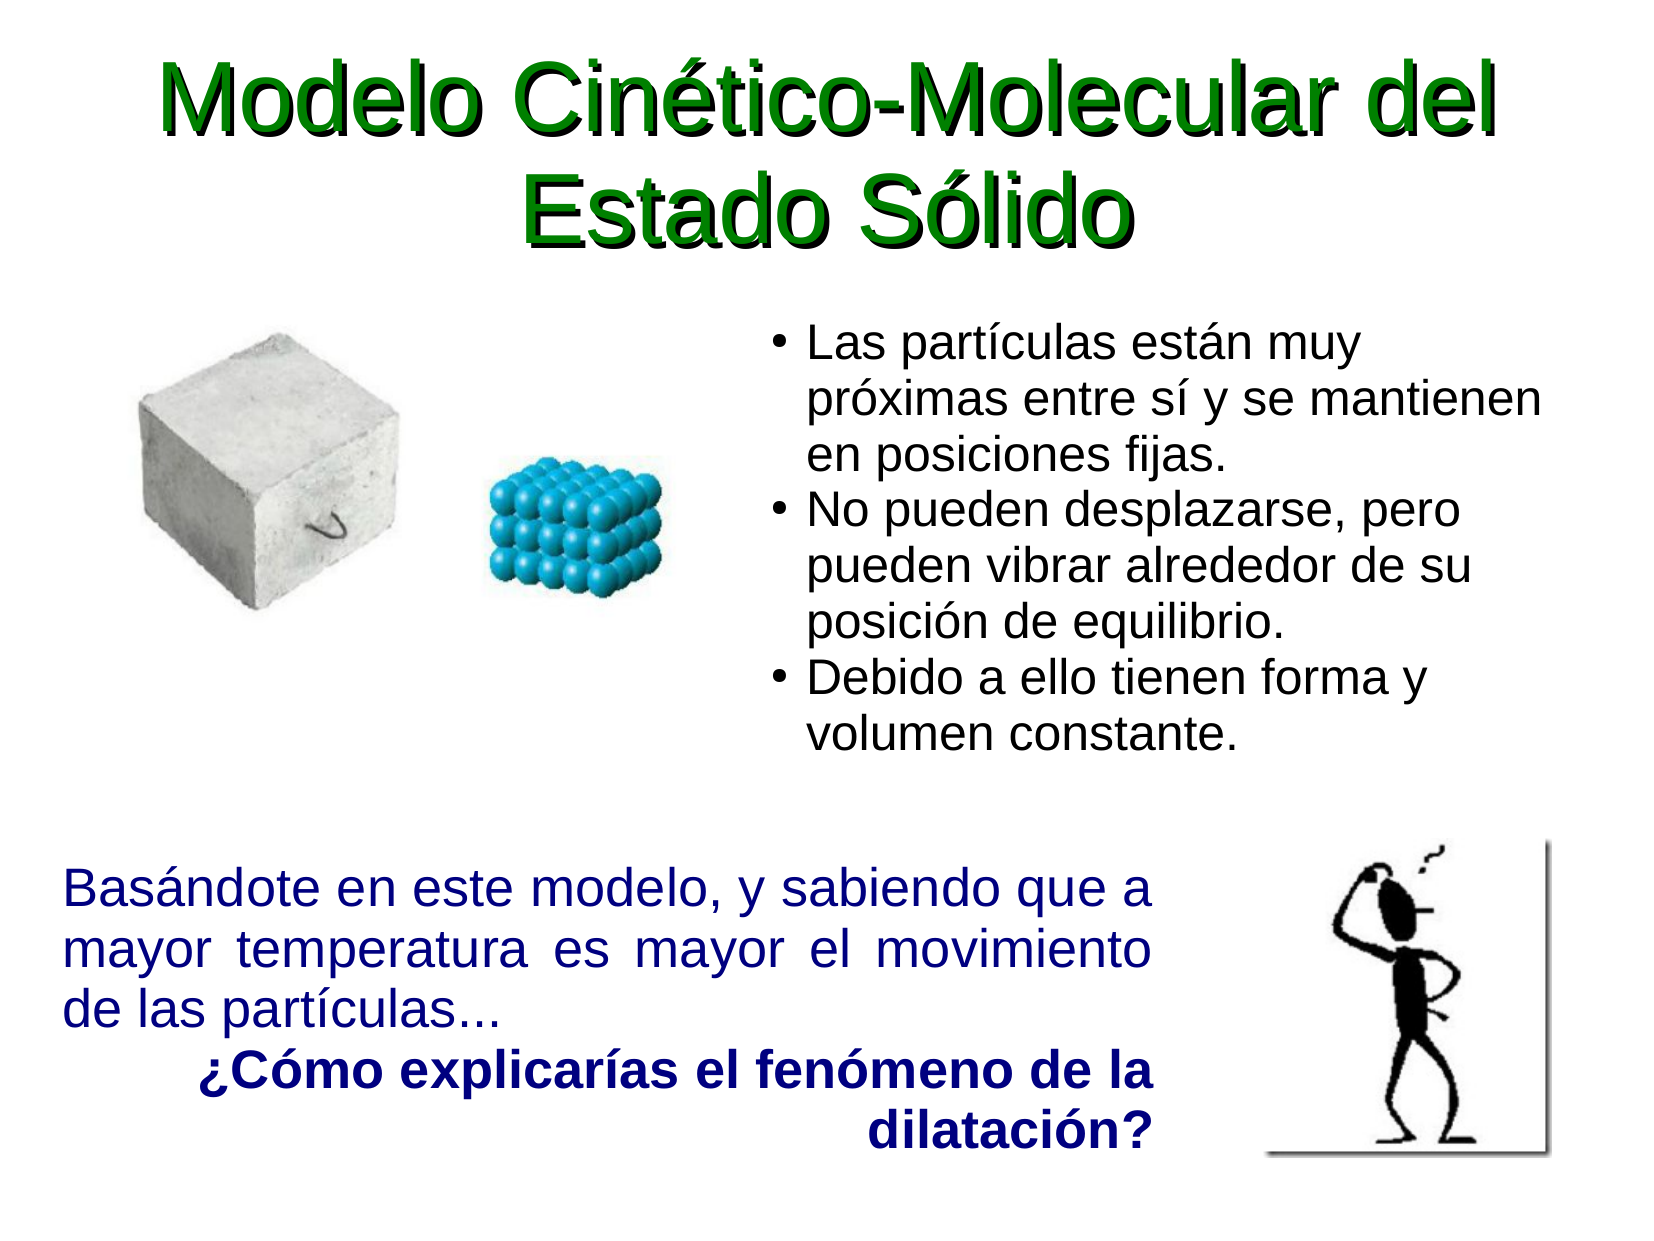

# Modelo Cinético-Molecular del Estado Sólido
Las partículas están muy próximas entre sí y se mantienen en posiciones fijas.
No pueden desplazarse, pero pueden vibrar alrededor de su posición de equilibrio.
Debido a ello tienen forma y volumen constante.
Basándote en este modelo, y sabiendo que a mayor temperatura es mayor el movimiento de las partículas...
¿Cómo explicarías el fenómeno de la dilatación?